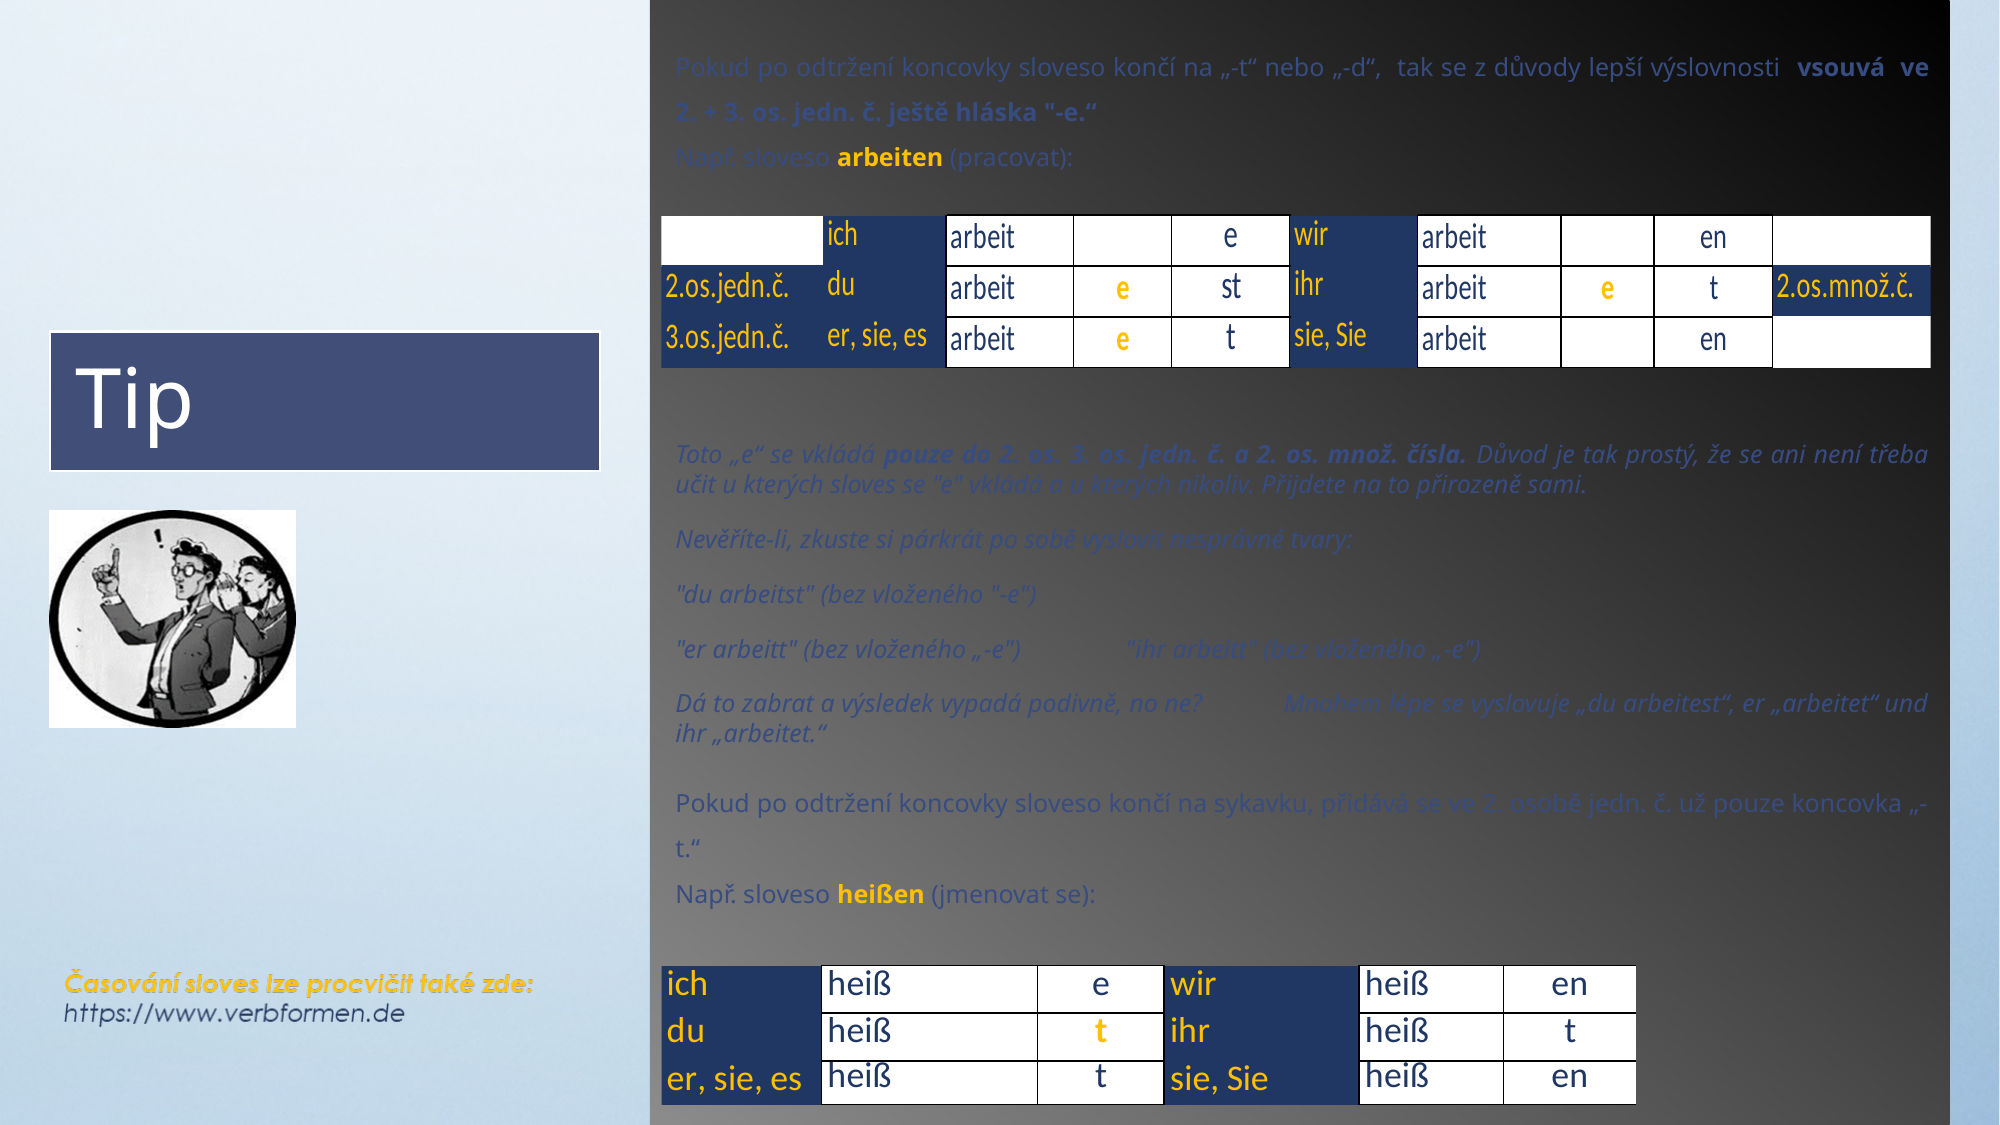

# Pokud po odtržení koncovky sloveso končí na „-t“ nebo „-d“, tak se z důvody lepší výslovnosti vsouvá ve 2. + 3. os. jedn. č. ještě hláska "-e.“
Např. sloveso arbeiten (pracovat):
Toto „e“ se vkládá pouze do 2. os. 3. os. jedn. č. a 2. os. množ. čísla. Důvod je tak prostý, že se ani není třeba učit u kterých sloves se "e" vkládá a u kterých nikoliv. Přijdete na to přirozeně sami.
Nevěříte-li, zkuste si párkrát po sobě vyslovit nesprávné tvary:
"du arbeitst" (bez vloženého "-e")
"er arbeitt" (bez vloženého „-e")		"ihr arbeitt" (bez vloženého „-e")
Dá to zabrat a výsledek vypadá podivně, no ne?	 Mnohem lépe se vyslovuje „du arbeitest“, er „arbeitet“ und ihr „arbeitet.“
Pokud po odtržení koncovky sloveso končí na sykavku, přidává se ve 2. osobě jedn. č. už pouze koncovka „-t.“
Např. sloveso heißen (jmenovat se):
Tip